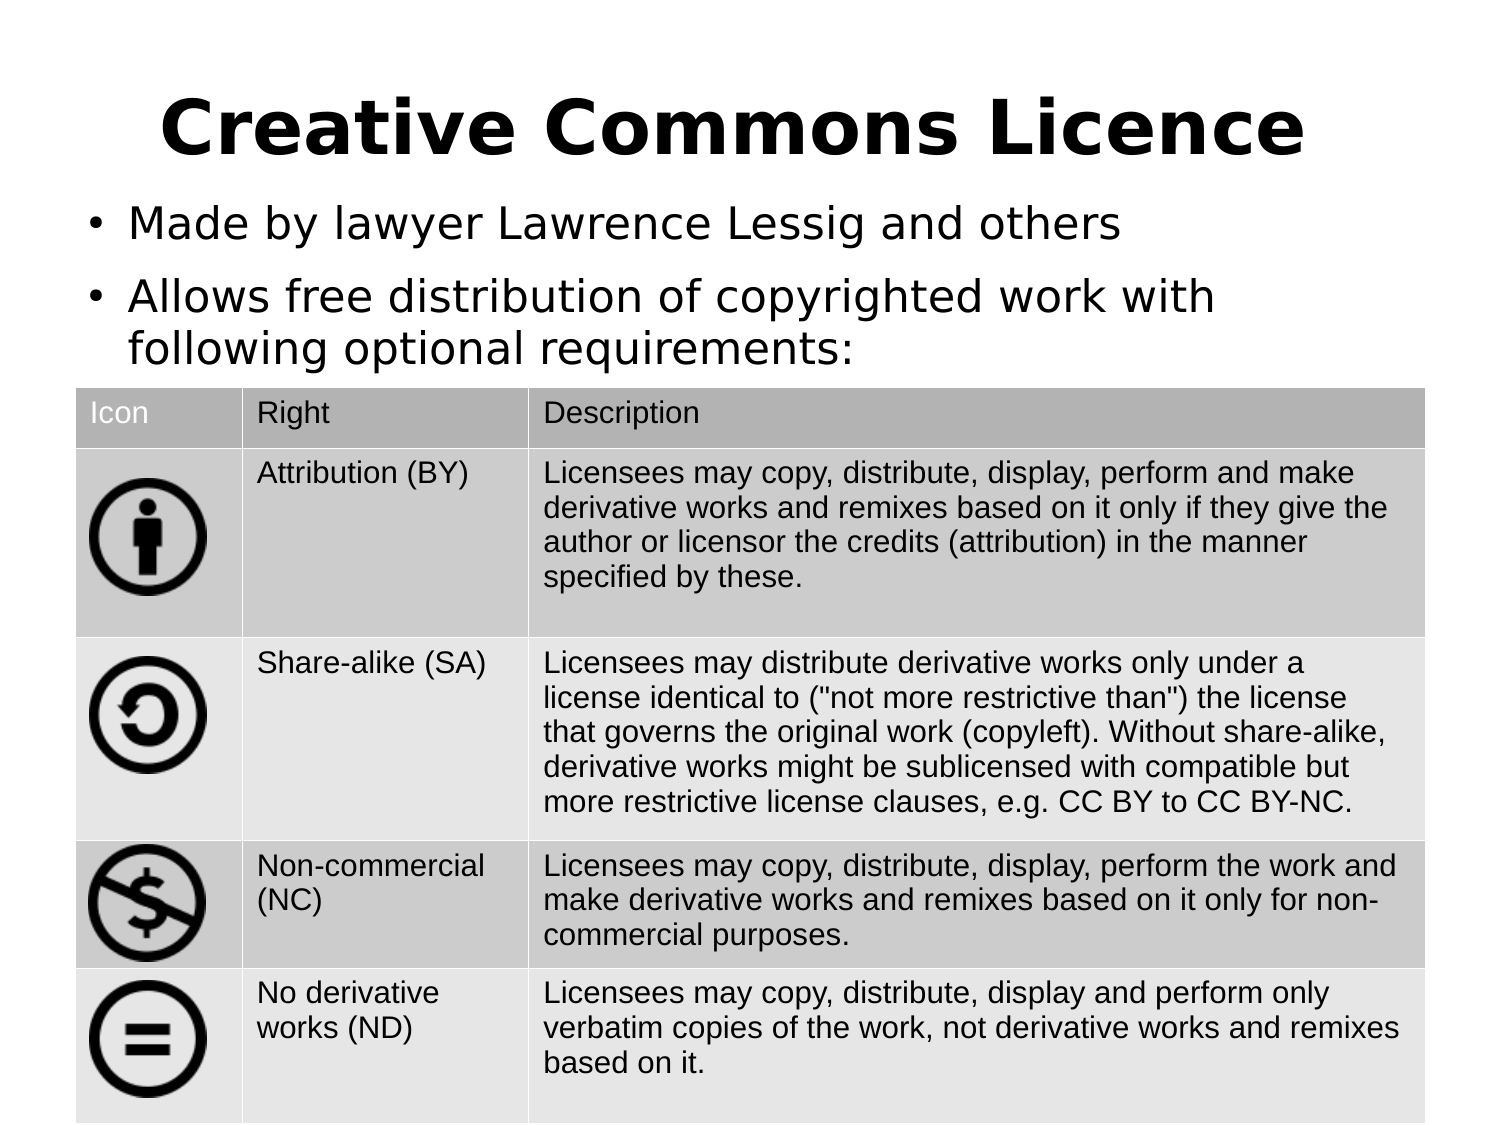

# Creative Commons Licence
Made by lawyer Lawrence Lessig and others
Allows free distribution of copyrighted work with following optional requirements:
| Icon | Right | Description |
| --- | --- | --- |
| | Attribution (BY) | Licensees may copy, distribute, display, perform and make derivative works and remixes based on it only if they give the author or licensor the credits (attribution) in the manner specified by these. |
| | Share-alike (SA) | Licensees may distribute derivative works only under a license identical to ("not more restrictive than") the license that governs the original work (copyleft). Without share-alike, derivative works might be sublicensed with compatible but more restrictive license clauses, e.g. CC BY to CC BY-NC. |
| | Non-commercial (NC) | Licensees may copy, distribute, display, perform the work and make derivative works and remixes based on it only for non-commercial purposes. |
| | No derivative works (ND) | Licensees may copy, distribute, display and perform only verbatim copies of the work, not derivative works and remixes based on it. |